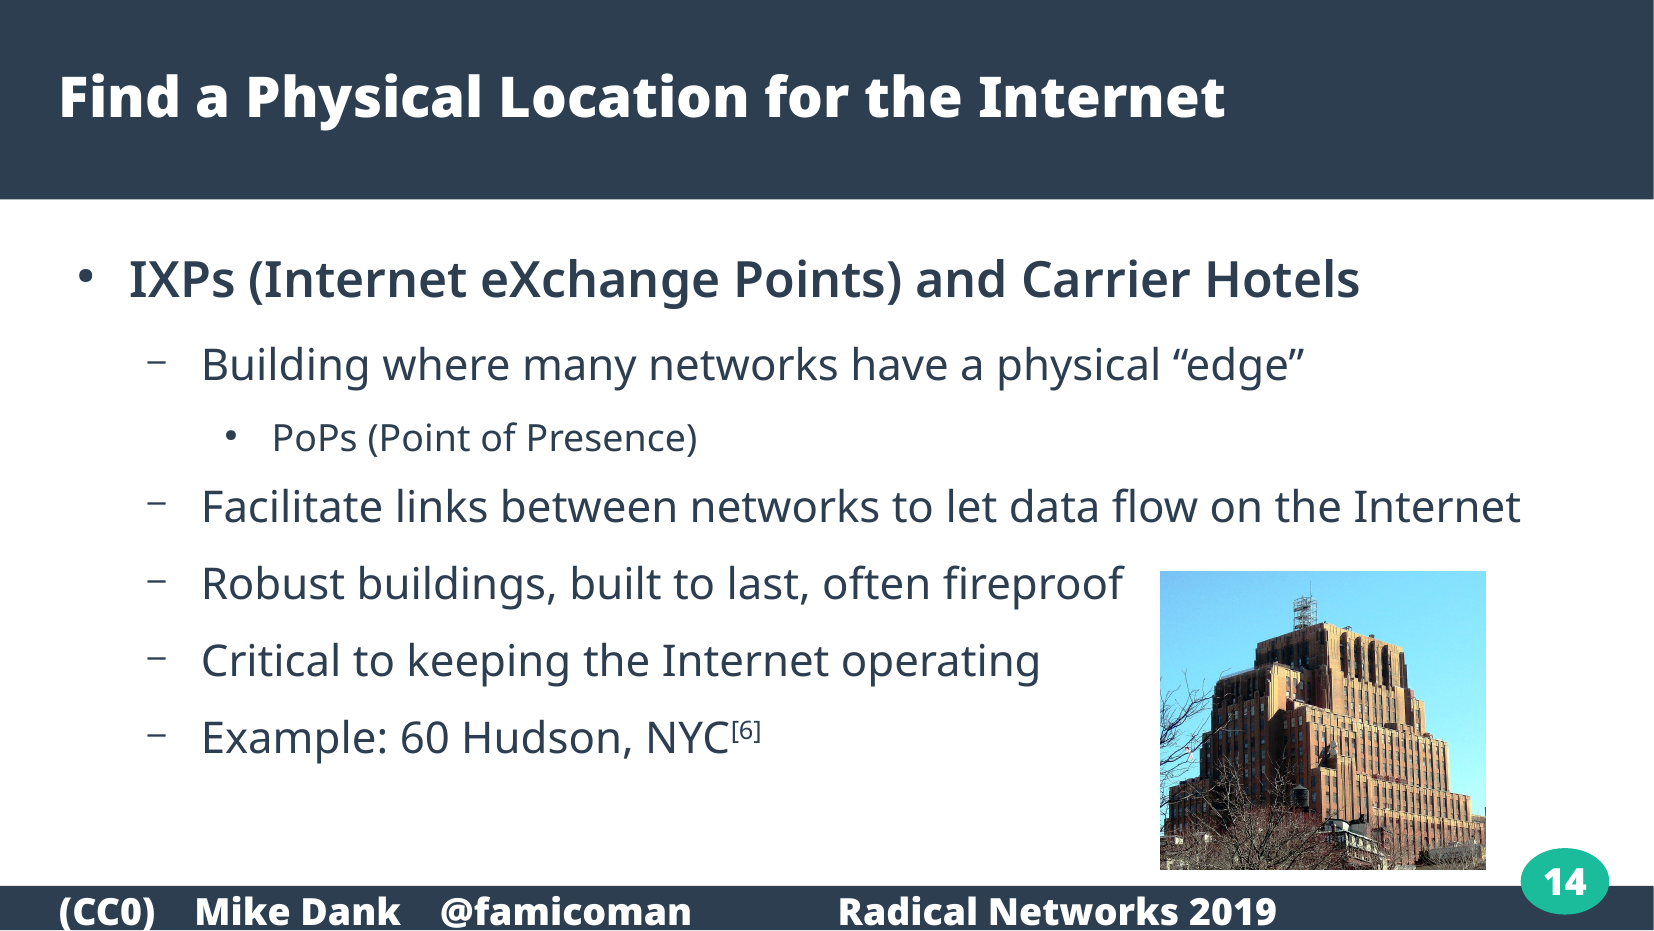

# Find a Physical Location for the Internet
IXPs (Internet eXchange Points) and Carrier Hotels
Building where many networks have a physical “edge”
PoPs (Point of Presence)
Facilitate links between networks to let data flow on the Internet
Robust buildings, built to last, often fireproof
Critical to keeping the Internet operating
Example: 60 Hudson, NYC[6]
14
(CC0) Mike Dank @famicoman
Radical Networks 2019